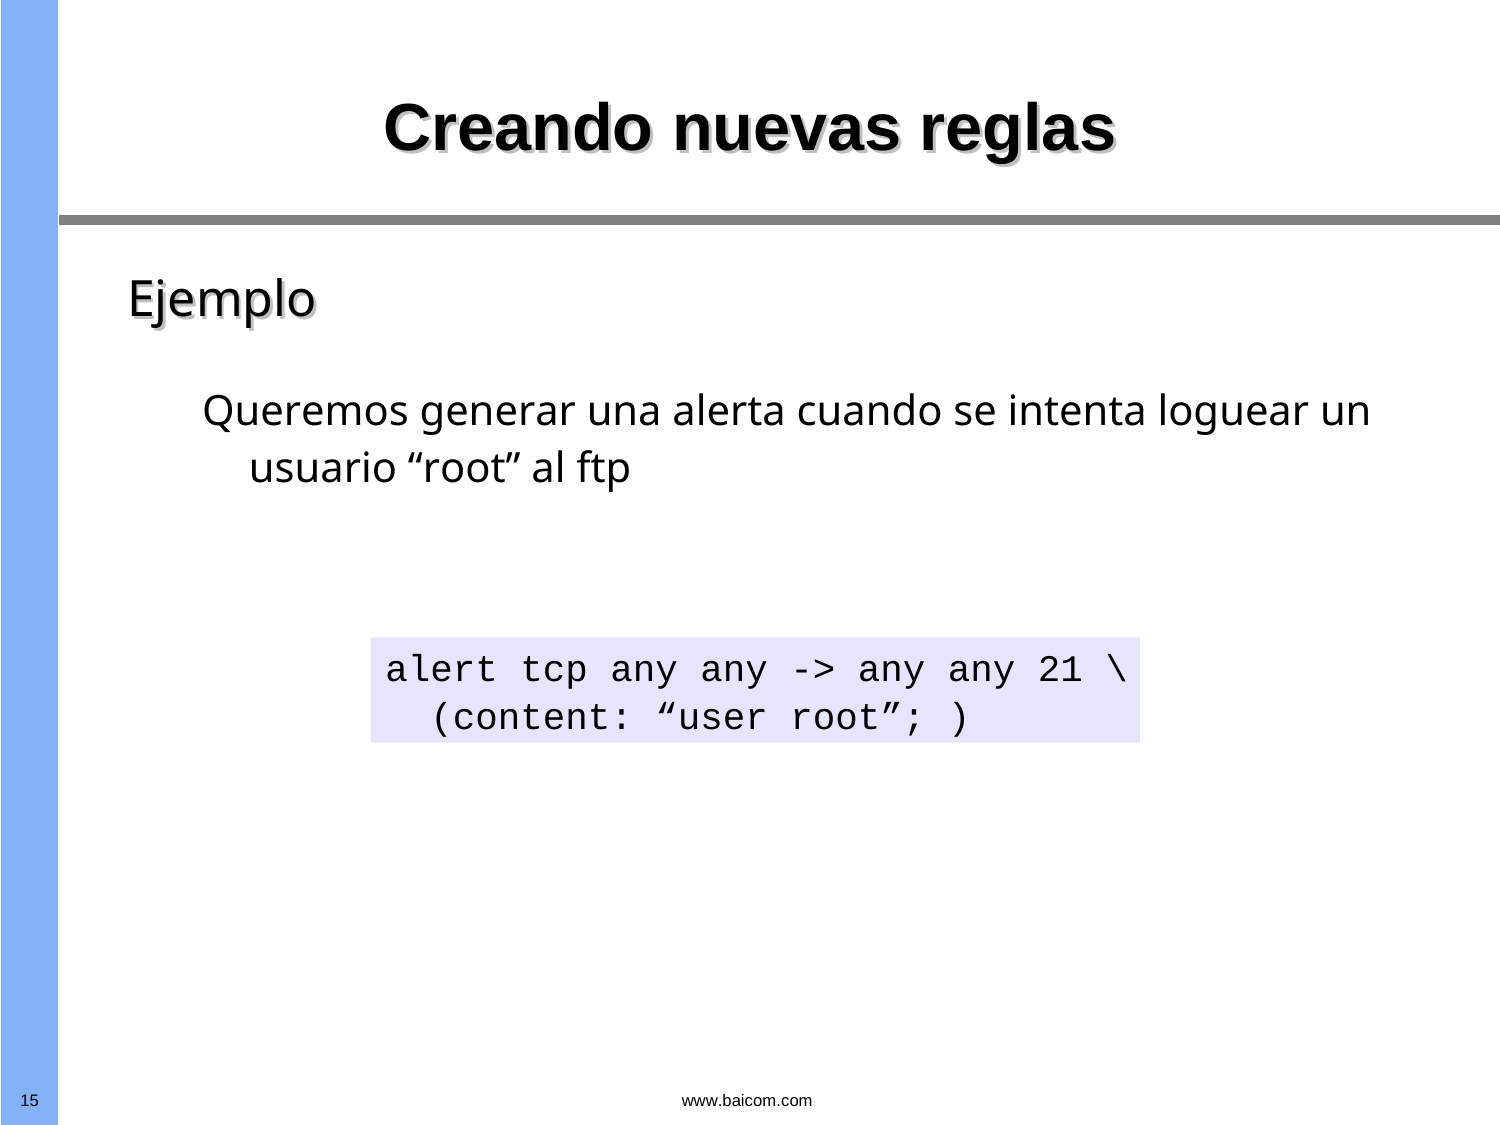

Creando nuevas reglas
# Ejemplo
Queremos generar una alerta cuando se intenta loguear un usuario “root” al ftp
alert tcp any any -> any any 21 \
 (content: “user root”; )
15
www.baicom.com